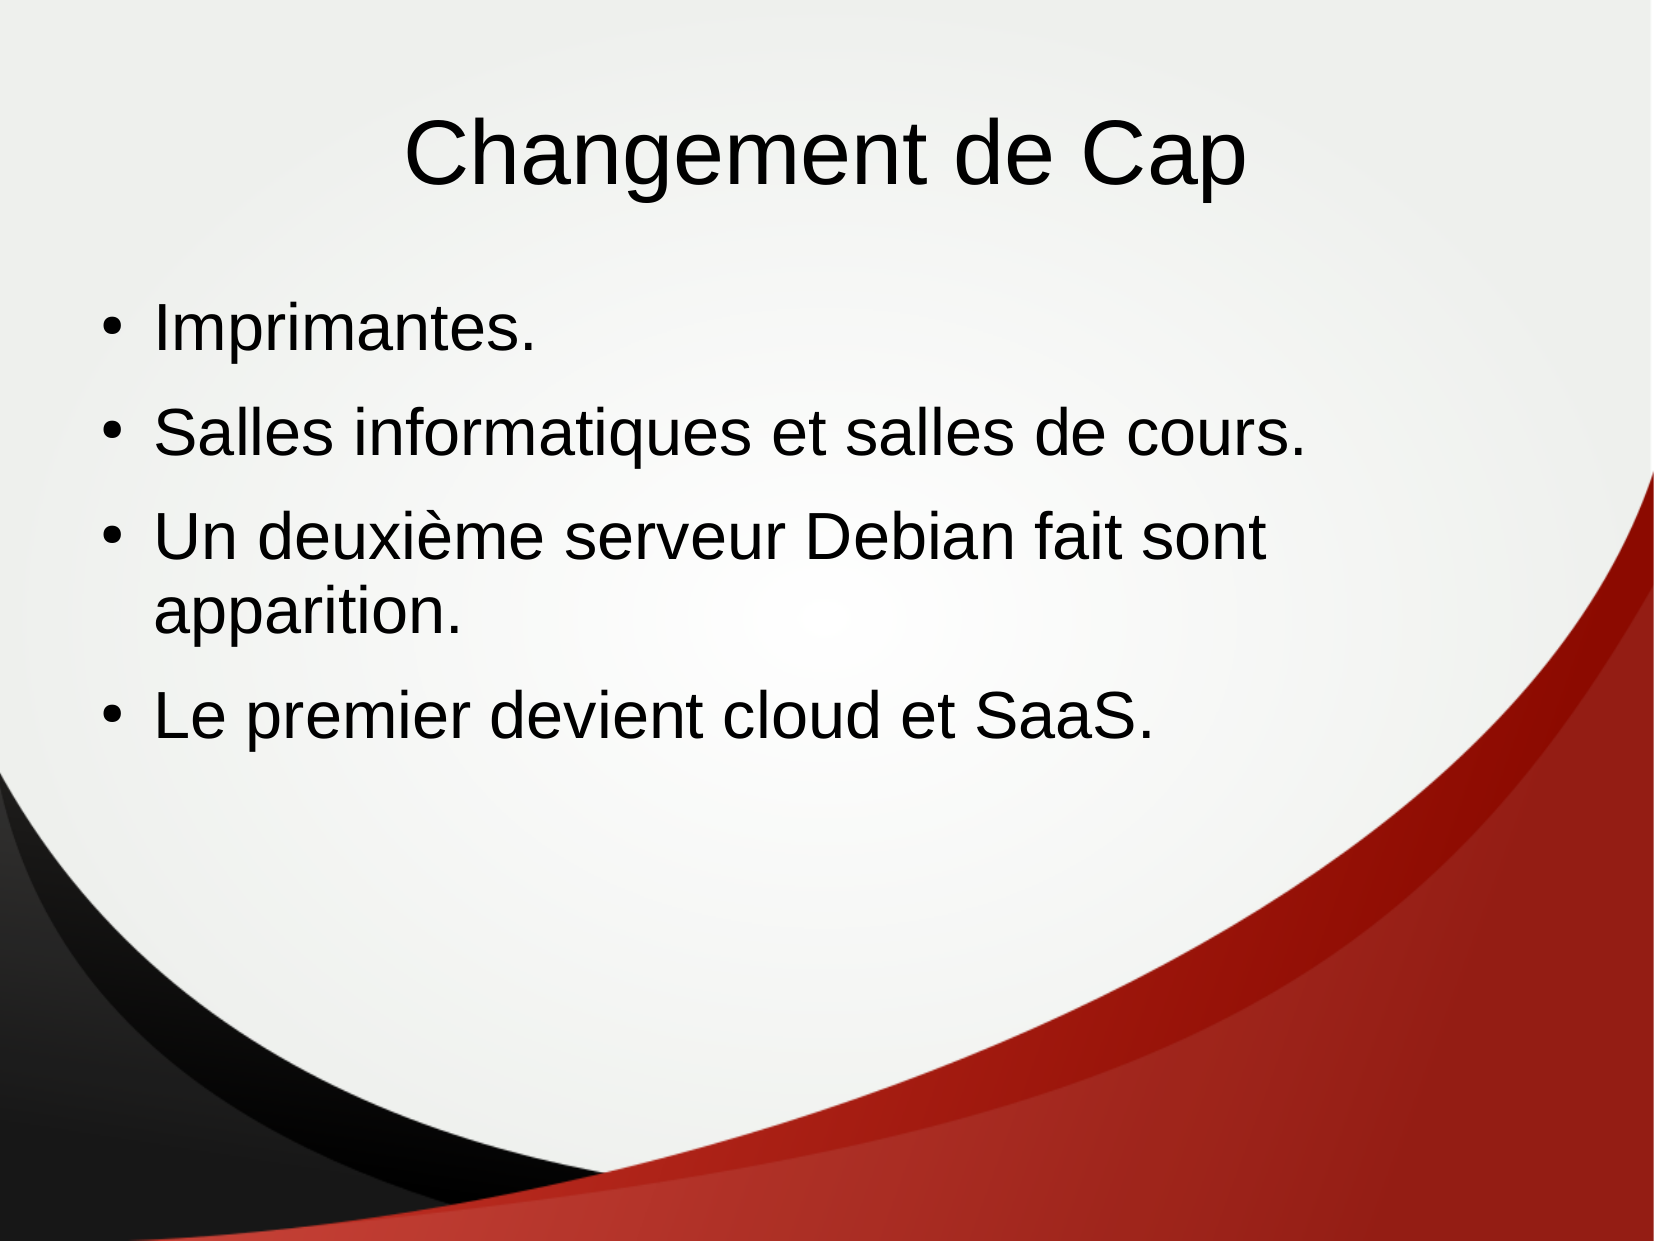

# Changement de Cap
Imprimantes.
Salles informatiques et salles de cours.
Un deuxième serveur Debian fait sont apparition.
Le premier devient cloud et SaaS.